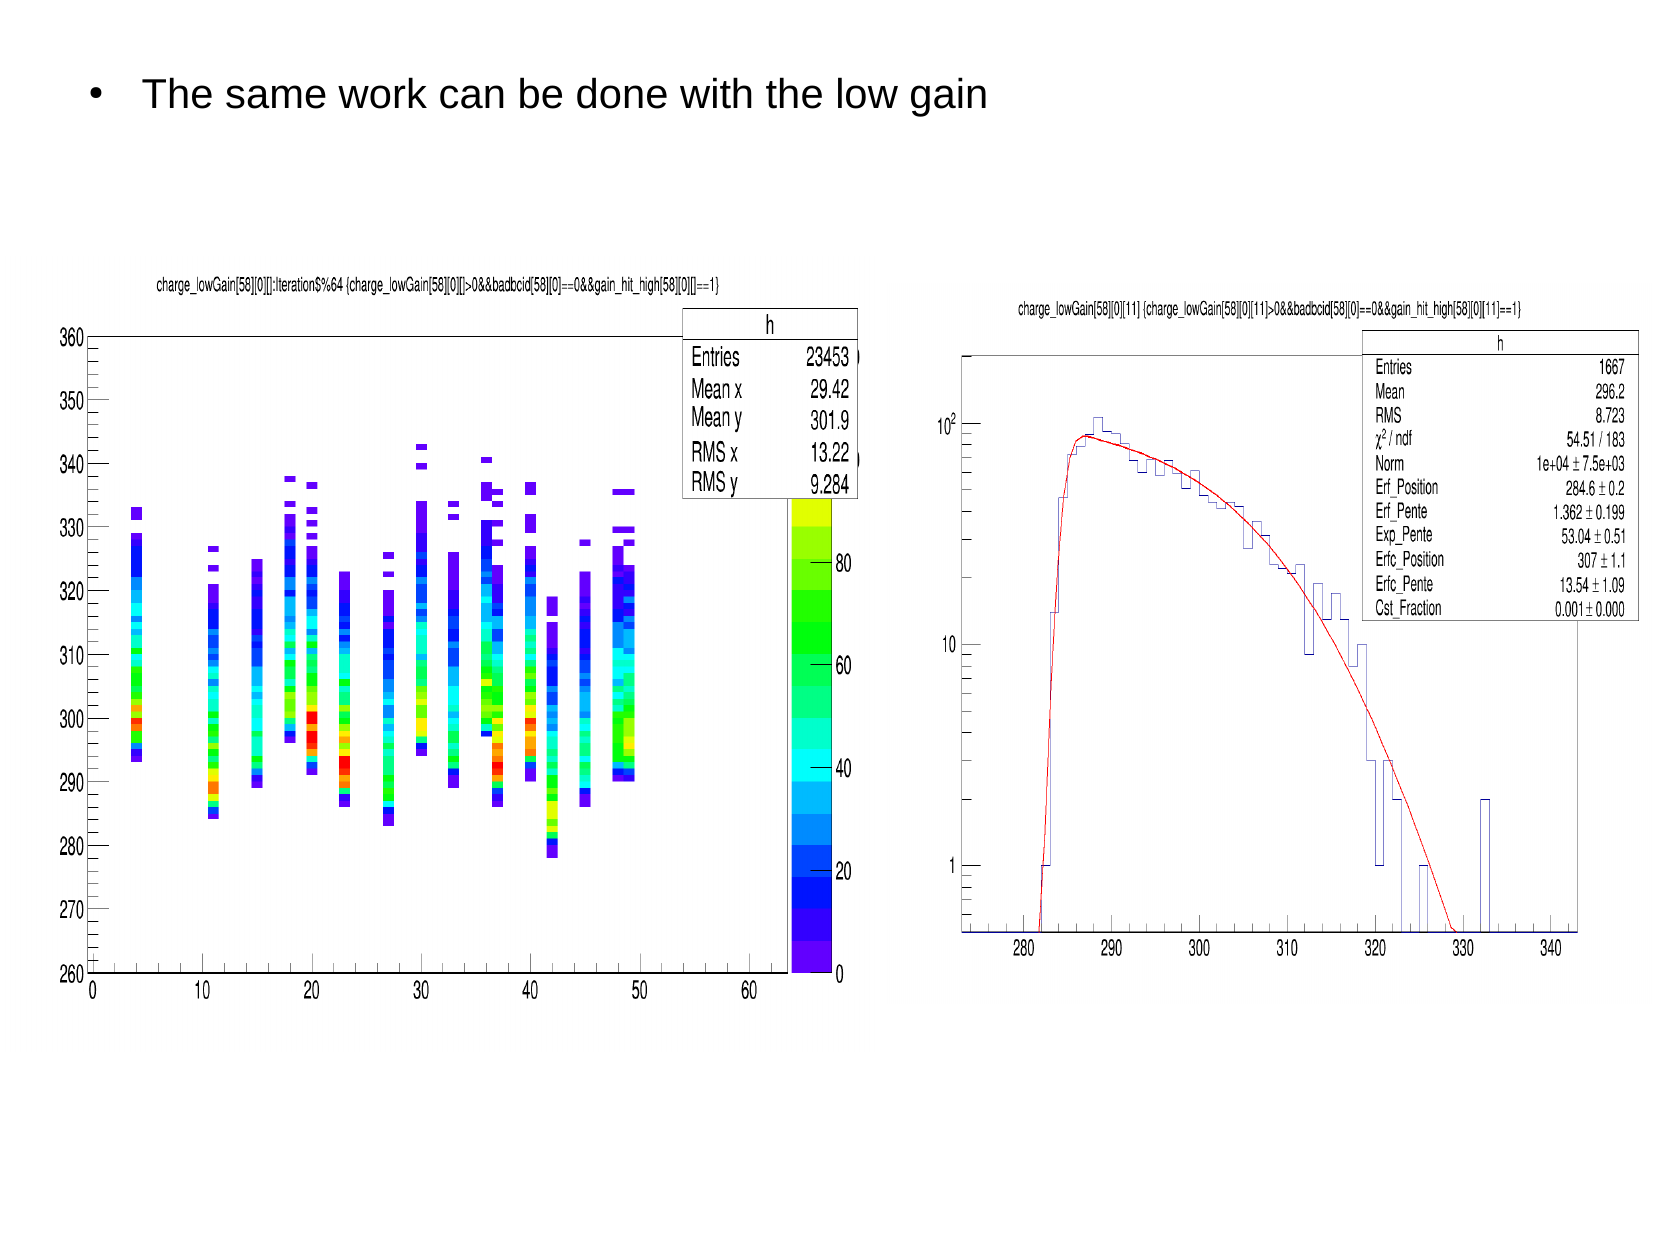

# The same work can be done with the low gain